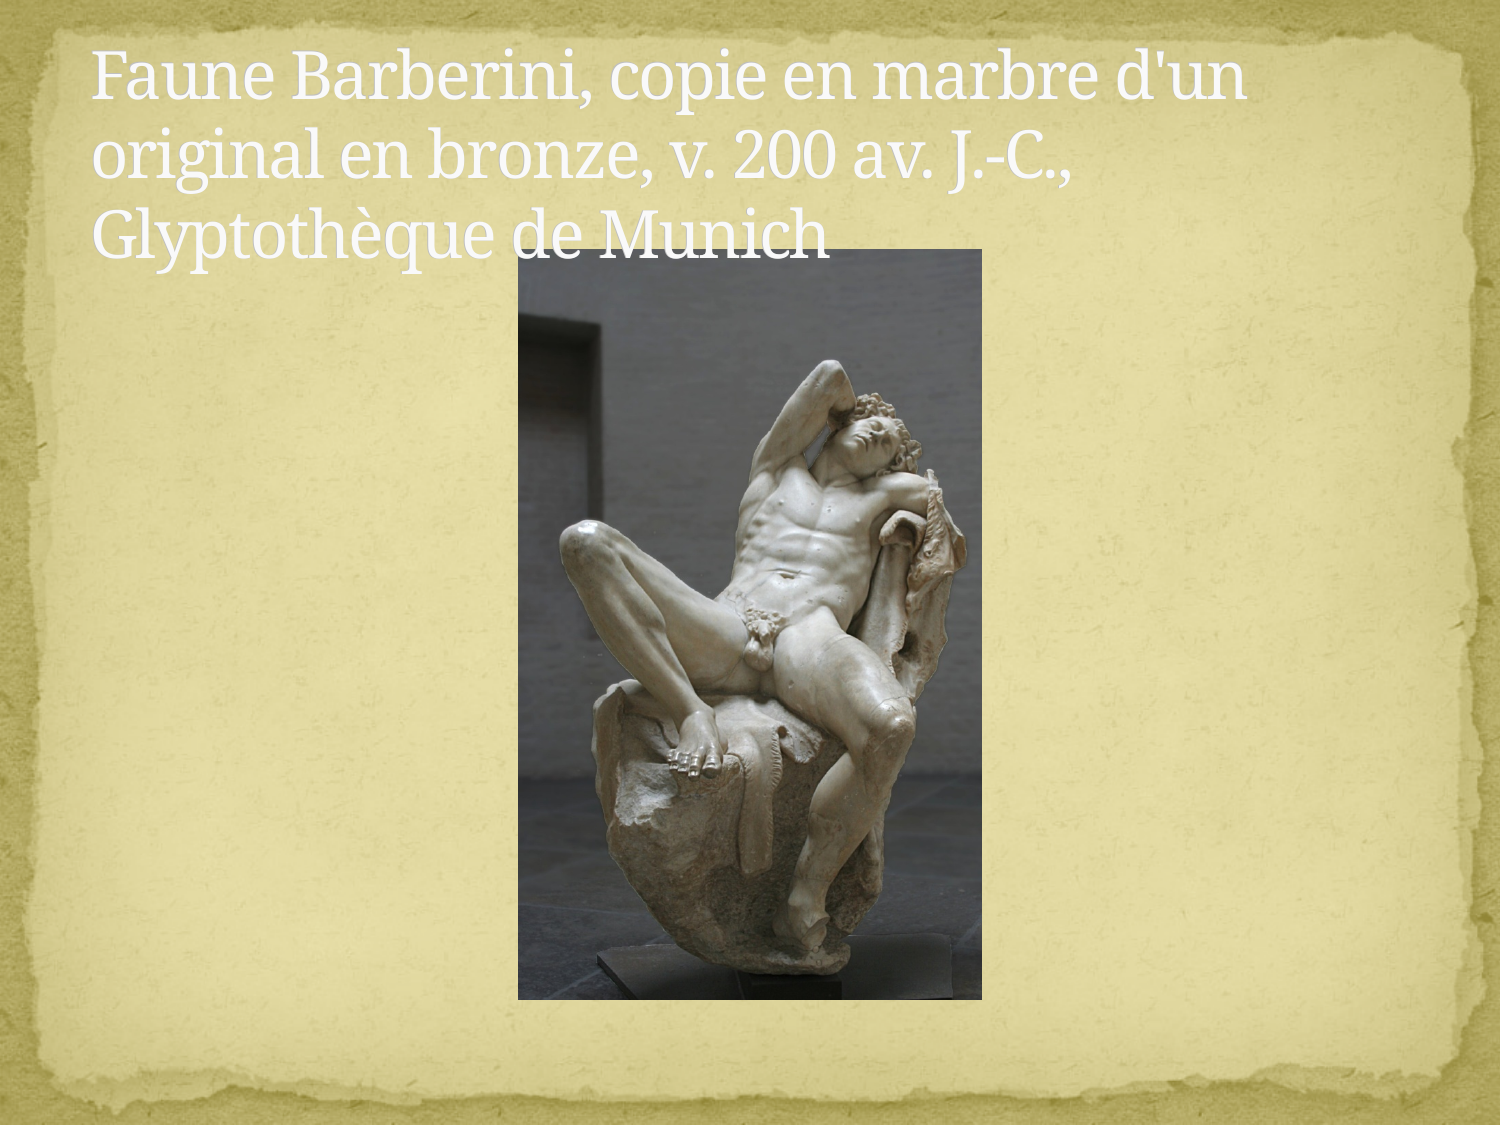

# Faune Barberini, copie en marbre d'un original en bronze, v. 200 av. J.-C., Glyptothèque de Munich